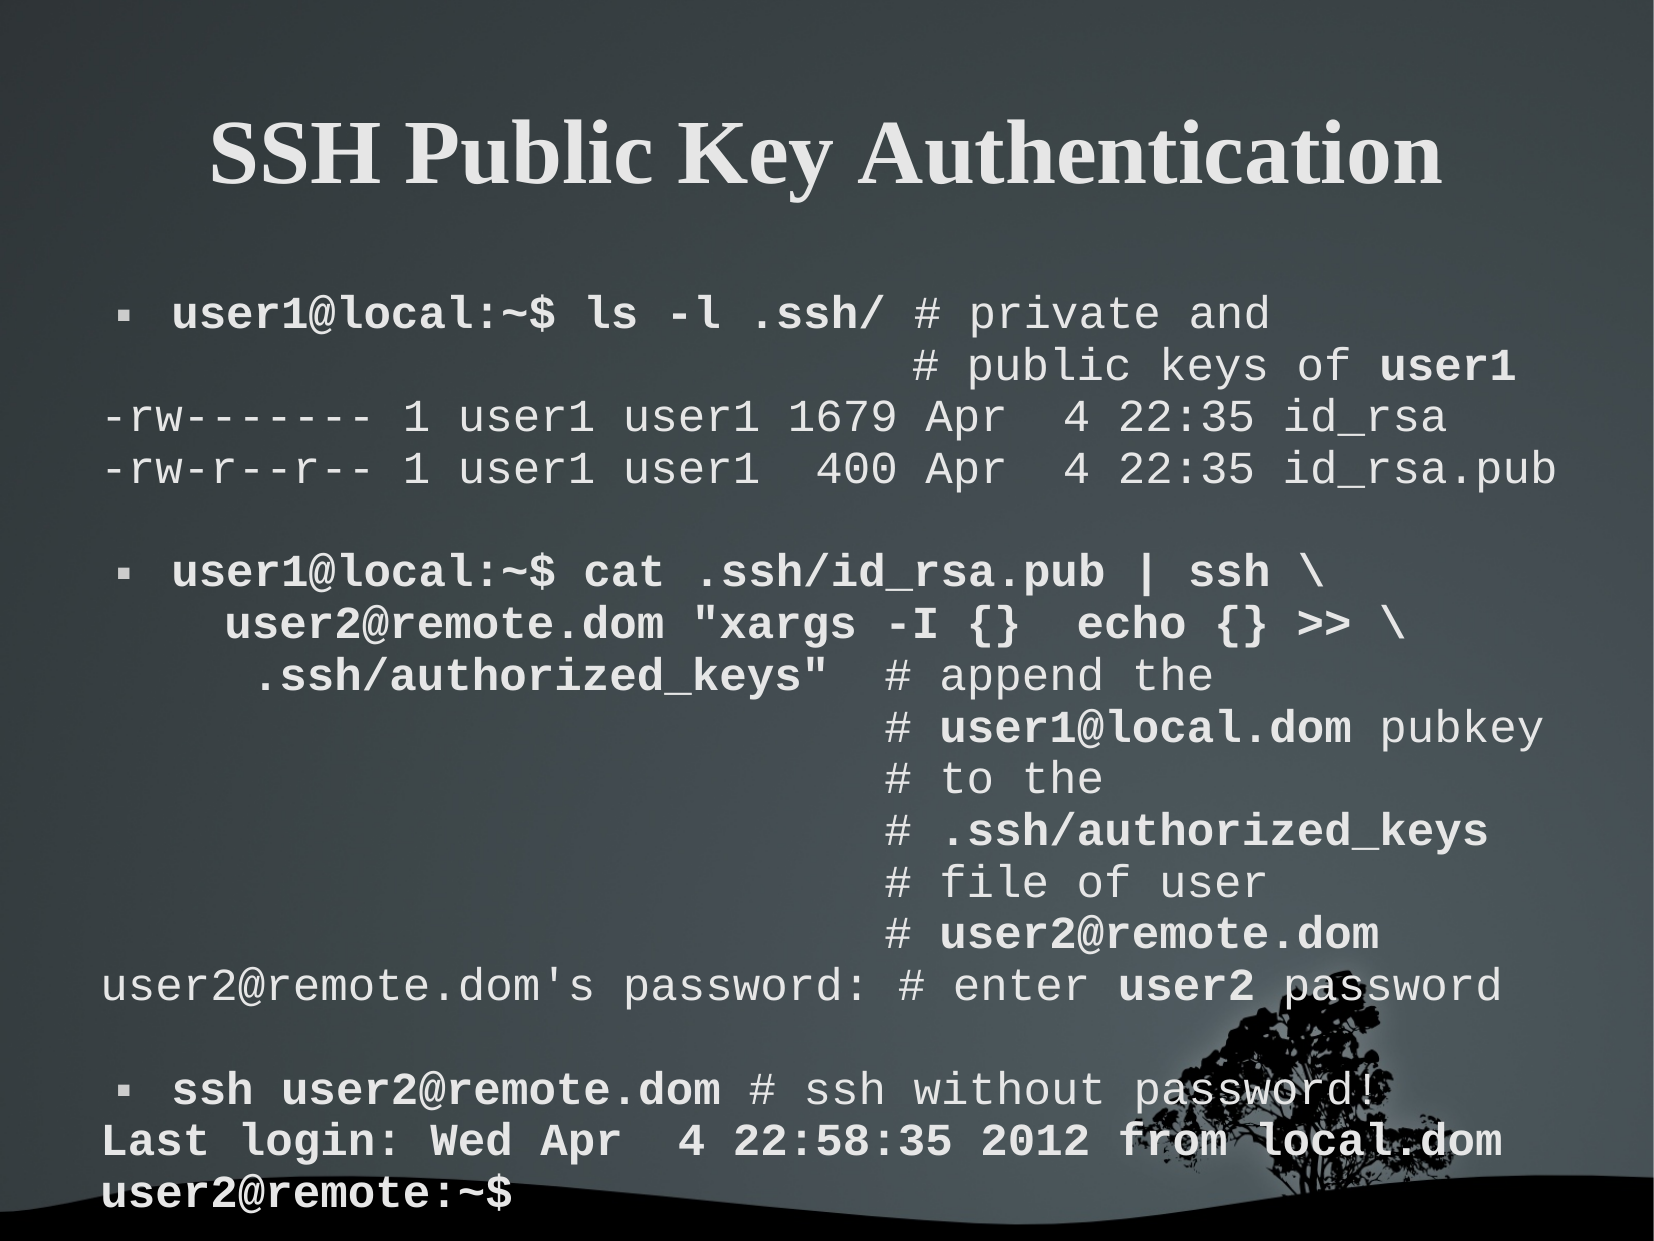

SSH Public Key Authentication
# user1@local:~$ ls -l .ssh/ # private and # public keys of user1
-rw------- 1 user1 user1 1679 Apr 4 22:35 id_rsa
-rw-r--r-- 1 user1 user1 400 Apr 4 22:35 id_rsa.pub
user1@local:~$ cat .ssh/id_rsa.pub | ssh \ user2@remote.dom "xargs -I {} echo {} >> \
 .ssh/authorized_keys" # append the # user1@local.dom pubkey # to the # .ssh/authorized_keys # file of user # user2@remote.dom
user2@remote.dom's password: # enter user2 password
ssh user2@remote.dom # ssh without password!
Last login: Wed Apr 4 22:58:35 2012 from local.dom
user2@remote:~$
user2@remote:~$ whoami # verify
user2